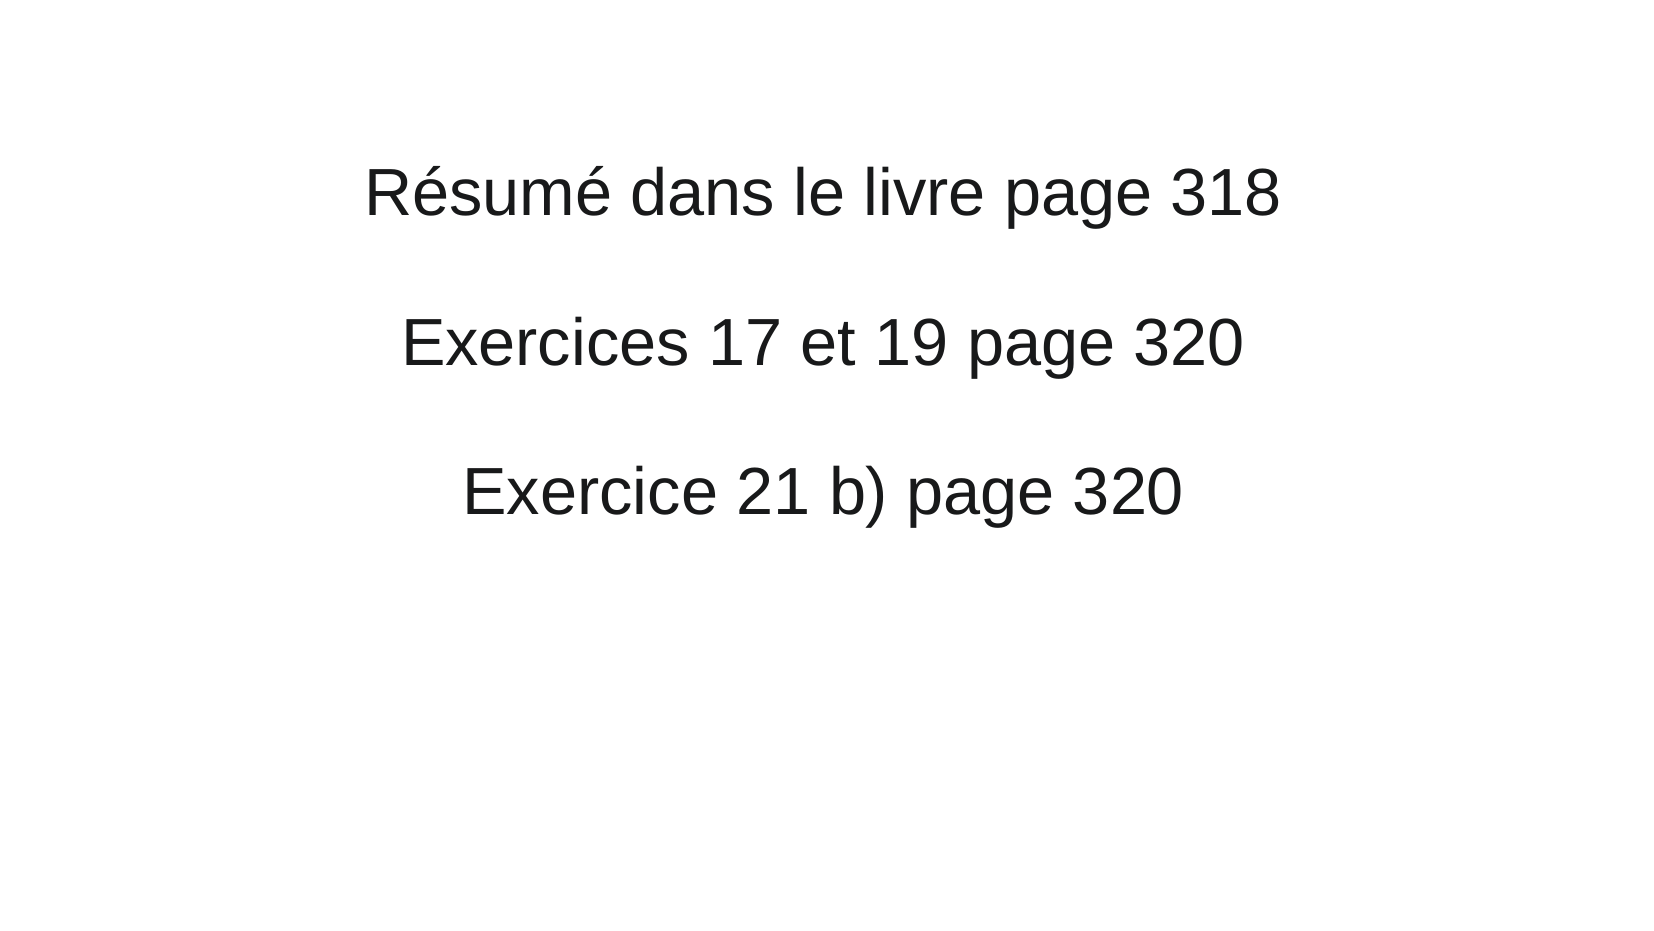

# Résumé dans le livre page 318
Exercices 17 et 19 page 320
Exercice 21 b) page 320